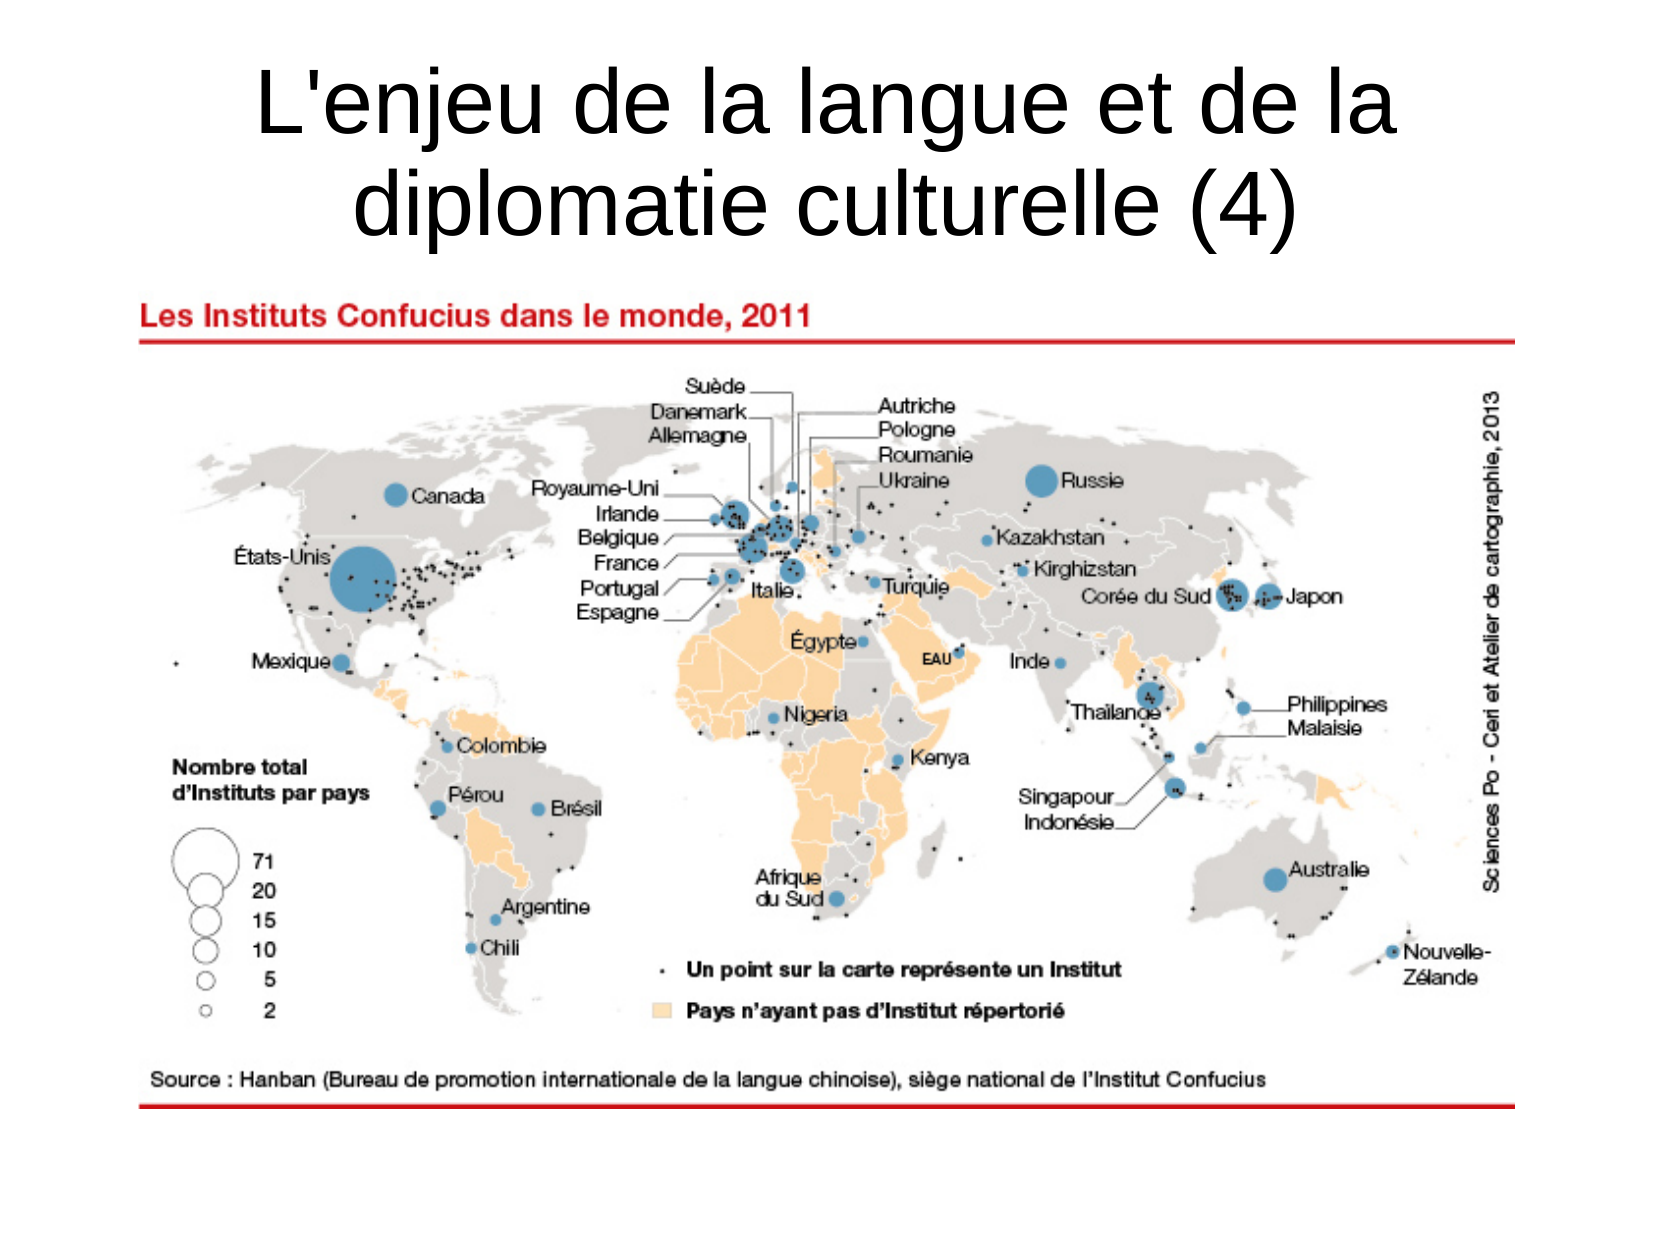

# L'enjeu de la langue et de la diplomatie culturelle (4)